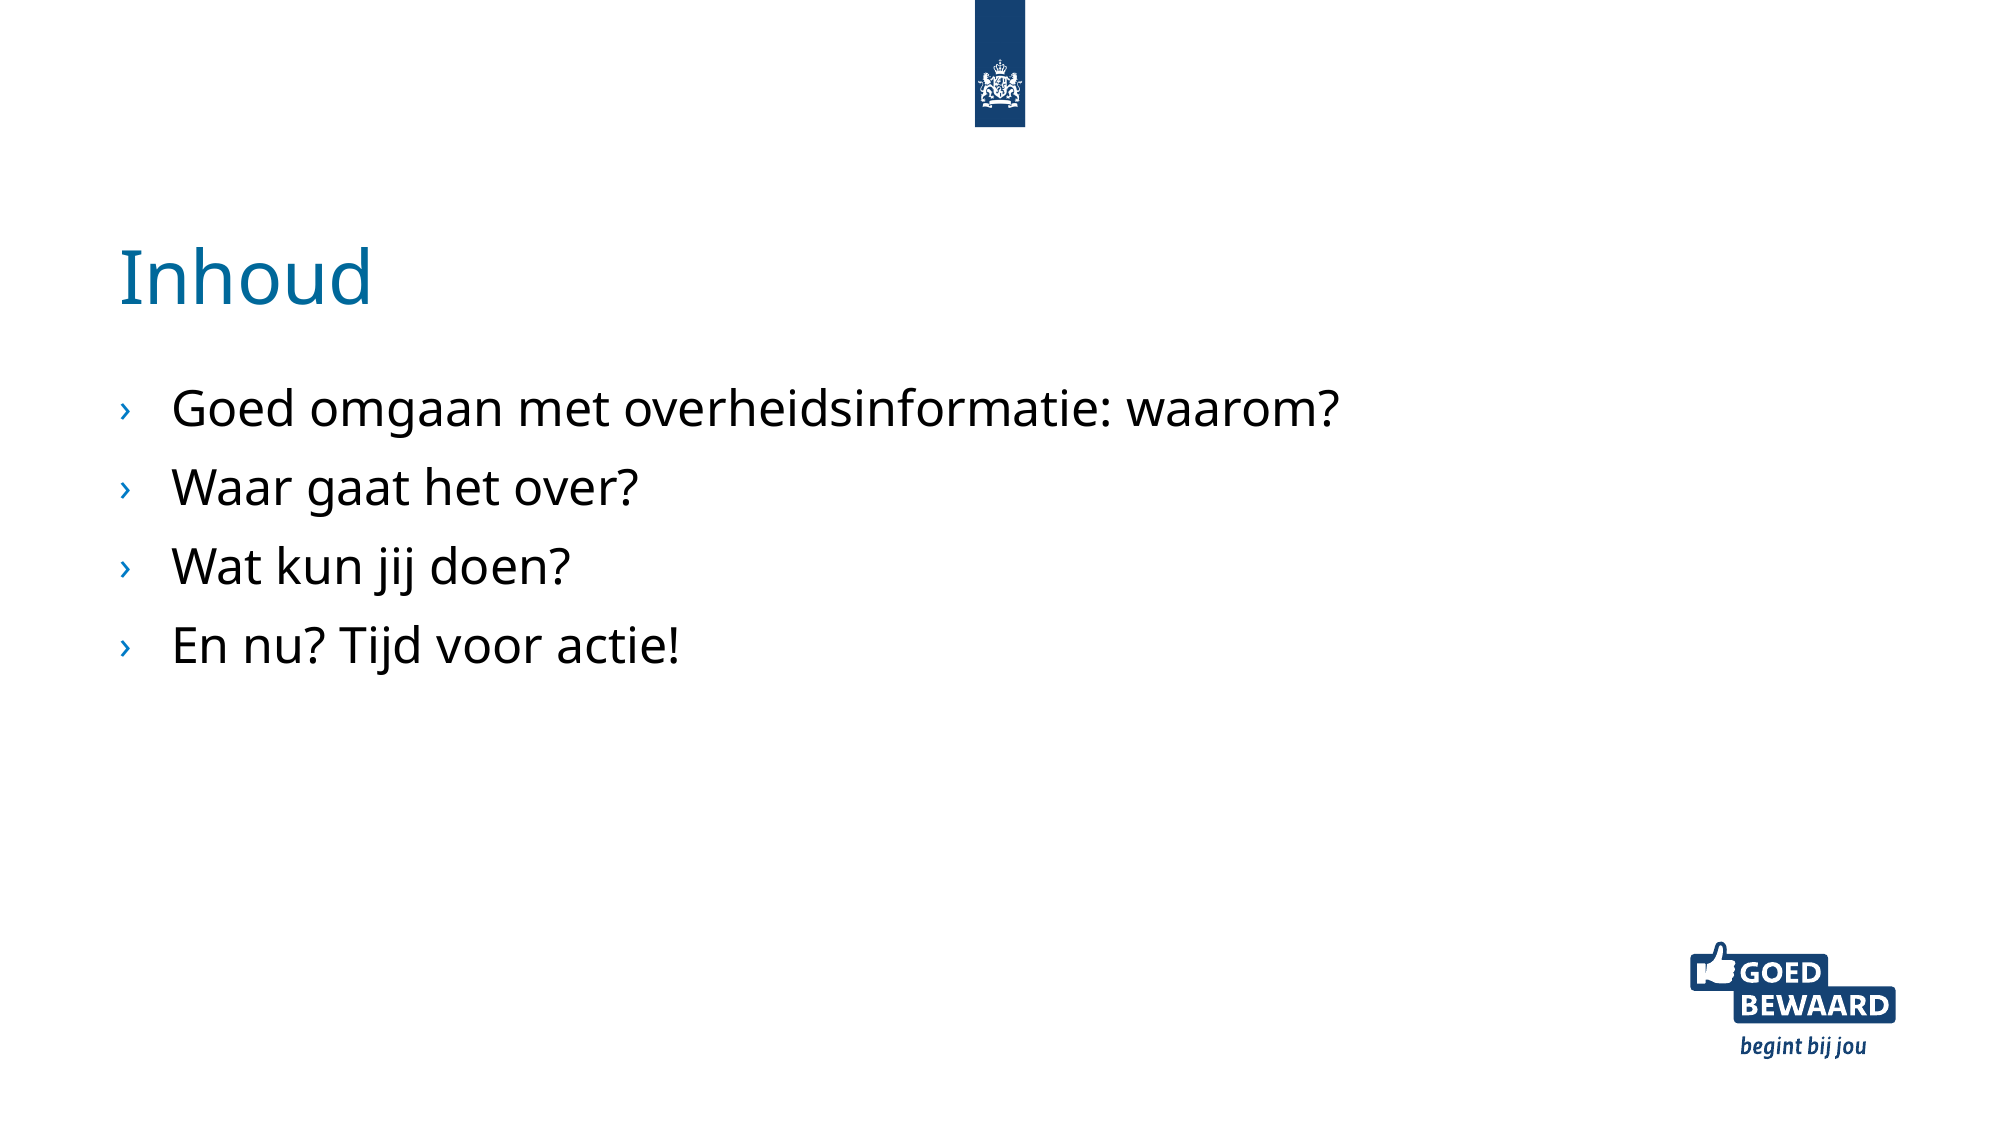

Inhoud
# Goed omgaan met overheidsinformatie: waarom?
Waar gaat het over?
Wat kun jij doen?
En nu? Tijd voor actie!